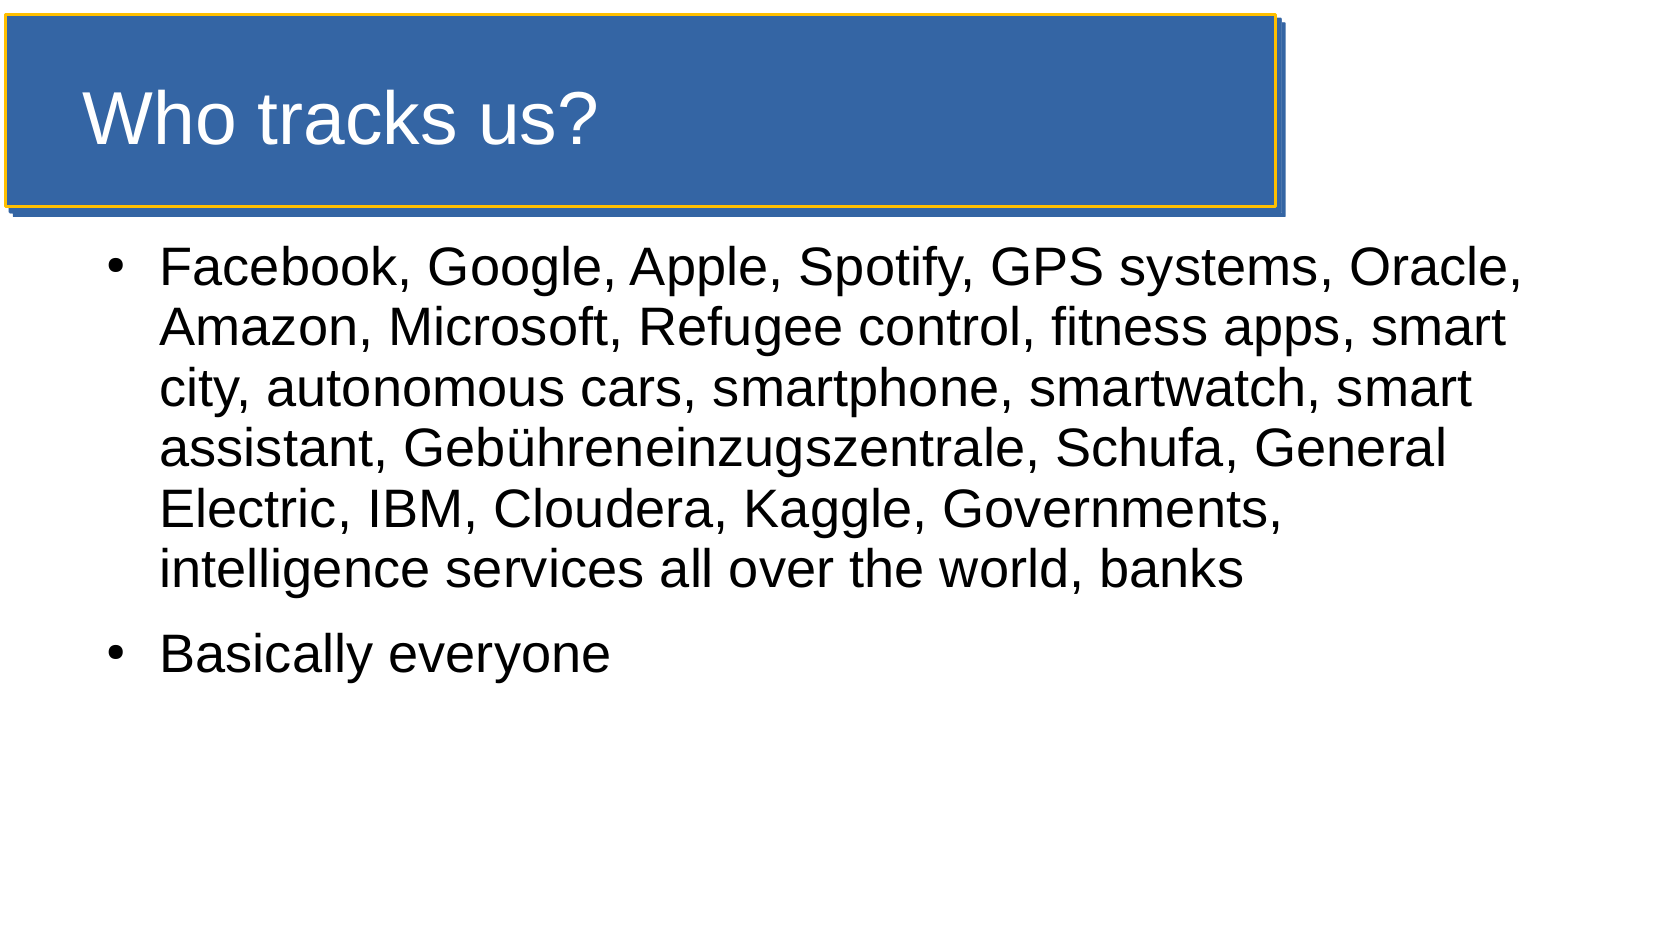

# Who tracks us?
Facebook, Google, Apple, Spotify, GPS systems, Oracle, Amazon, Microsoft, Refugee control, fitness apps, smart city, autonomous cars, smartphone, smartwatch, smart assistant, Gebühreneinzugszentrale, Schufa, General Electric, IBM, Cloudera, Kaggle, Governments, intelligence services all over the world, banks
Basically everyone